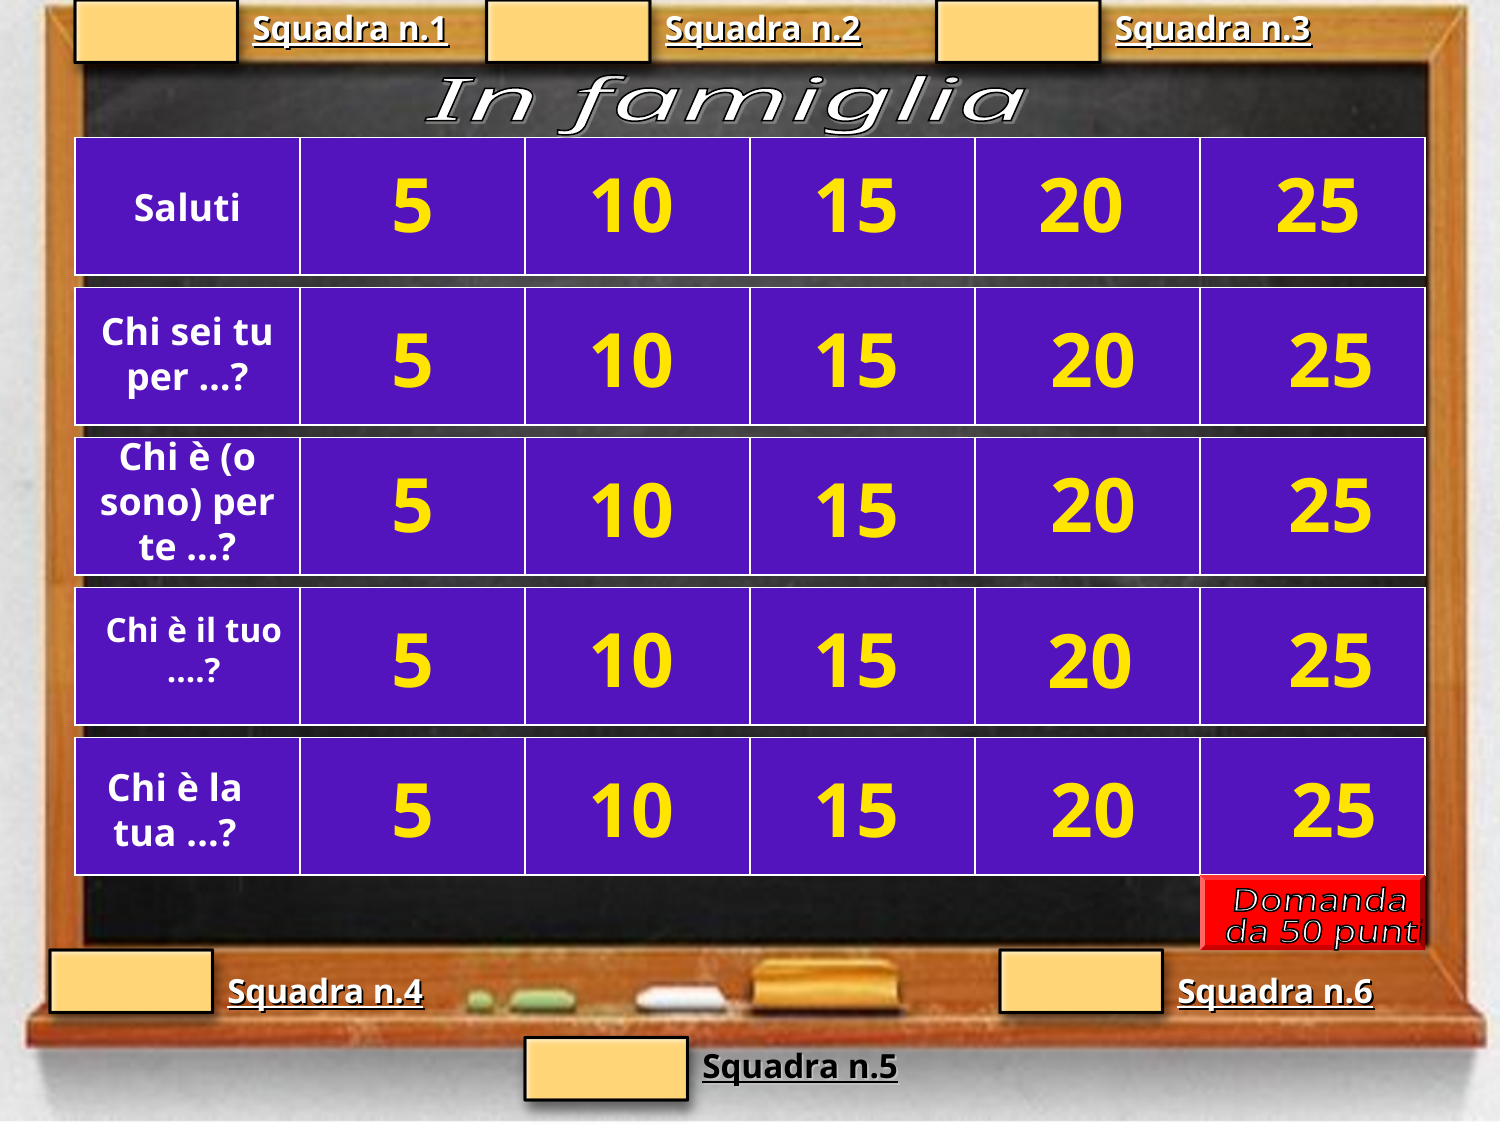

Squadra n.1
Squadra n.2
Squadra n.3
In famiglia
Saluti
5
10
15
20
25
Chi sei tu per …?
5
10
15
20
25
Chi è (o sono) per te …?
5
20
25
10
15
Chi è il tuo ….?
5
10
15
25
20
25
5
10
15
20
Chi è la tua ...?
Domanda
 da 50 punti
Squadra n.4
Squadra n.6
Squadra n.5